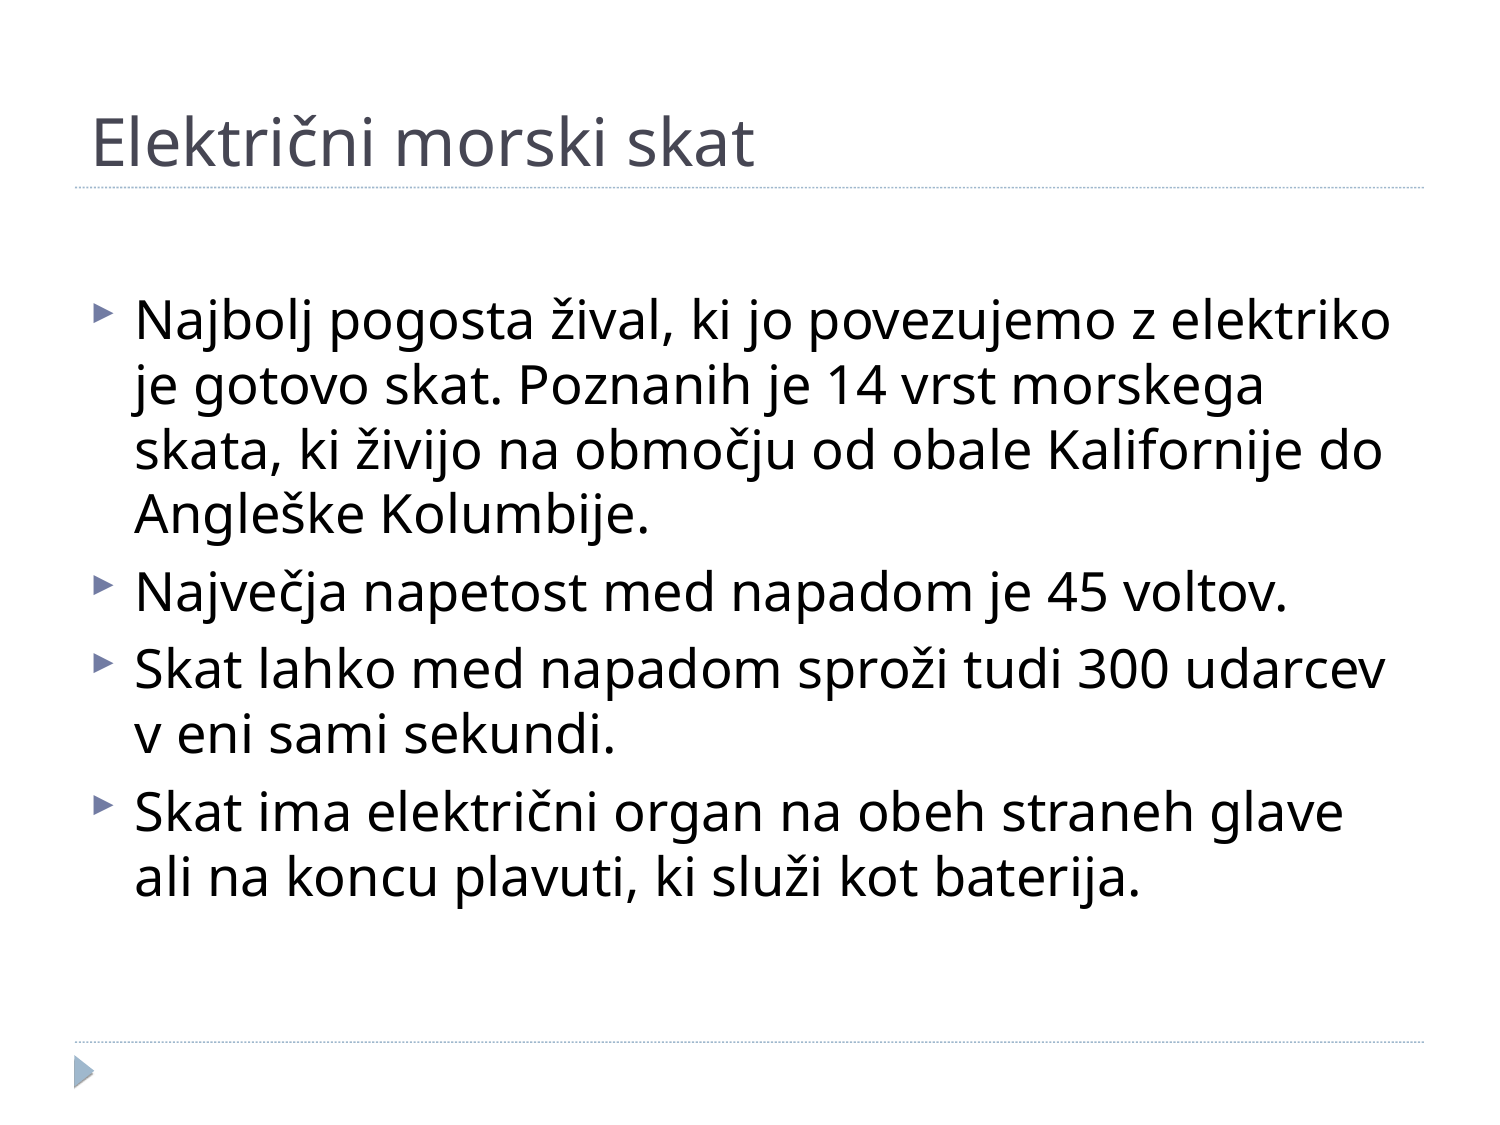

# Električni morski skat
Najbolj pogosta žival, ki jo povezujemo z elektriko je gotovo skat. Poznanih je 14 vrst morskega skata, ki živijo na območju od obale Kalifornije do Angleške Kolumbije.
Največja napetost med napadom je 45 voltov.
Skat lahko med napadom sproži tudi 300 udarcev v eni sami sekundi.
Skat ima električni organ na obeh straneh glave ali na koncu plavuti, ki služi kot baterija.